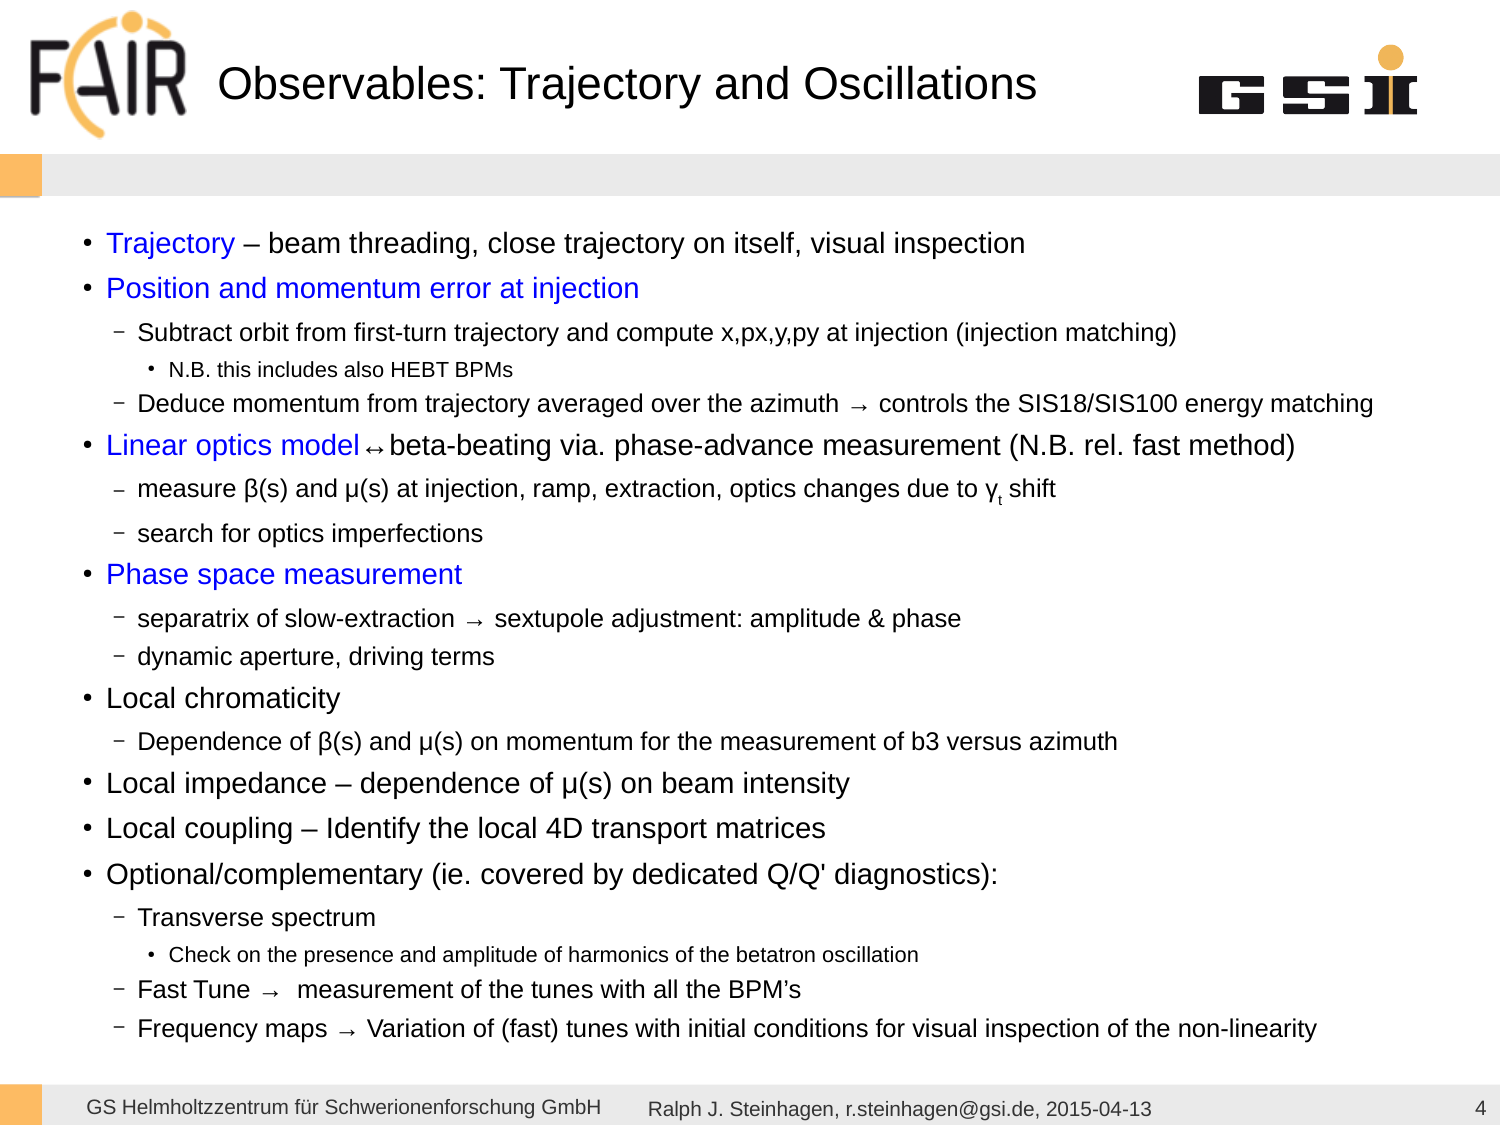

# Observables: Trajectory and Oscillations
Trajectory – beam threading, close trajectory on itself, visual inspection
Position and momentum error at injection
Subtract orbit from first-turn trajectory and compute x,px,y,py at injection (injection matching)
N.B. this includes also HEBT BPMs
Deduce momentum from trajectory averaged over the azimuth → controls the SIS18/SIS100 energy matching
Linear optics model↔beta-beating via. phase-advance measurement (N.B. rel. fast method)
measure β(s) and μ(s) at injection, ramp, extraction, optics changes due to γt shift
search for optics imperfections
Phase space measurement
separatrix of slow-extraction → sextupole adjustment: amplitude & phase
dynamic aperture, driving terms
Local chromaticity
Dependence of β(s) and μ(s) on momentum for the measurement of b3 versus azimuth
Local impedance – dependence of μ(s) on beam intensity
Local coupling – Identify the local 4D transport matrices
Optional/complementary (ie. covered by dedicated Q/Q' diagnostics):
Transverse spectrum
Check on the presence and amplitude of harmonics of the betatron oscillation
Fast Tune → measurement of the tunes with all the BPM’s
Frequency maps → Variation of (fast) tunes with initial conditions for visual inspection of the non-linearity